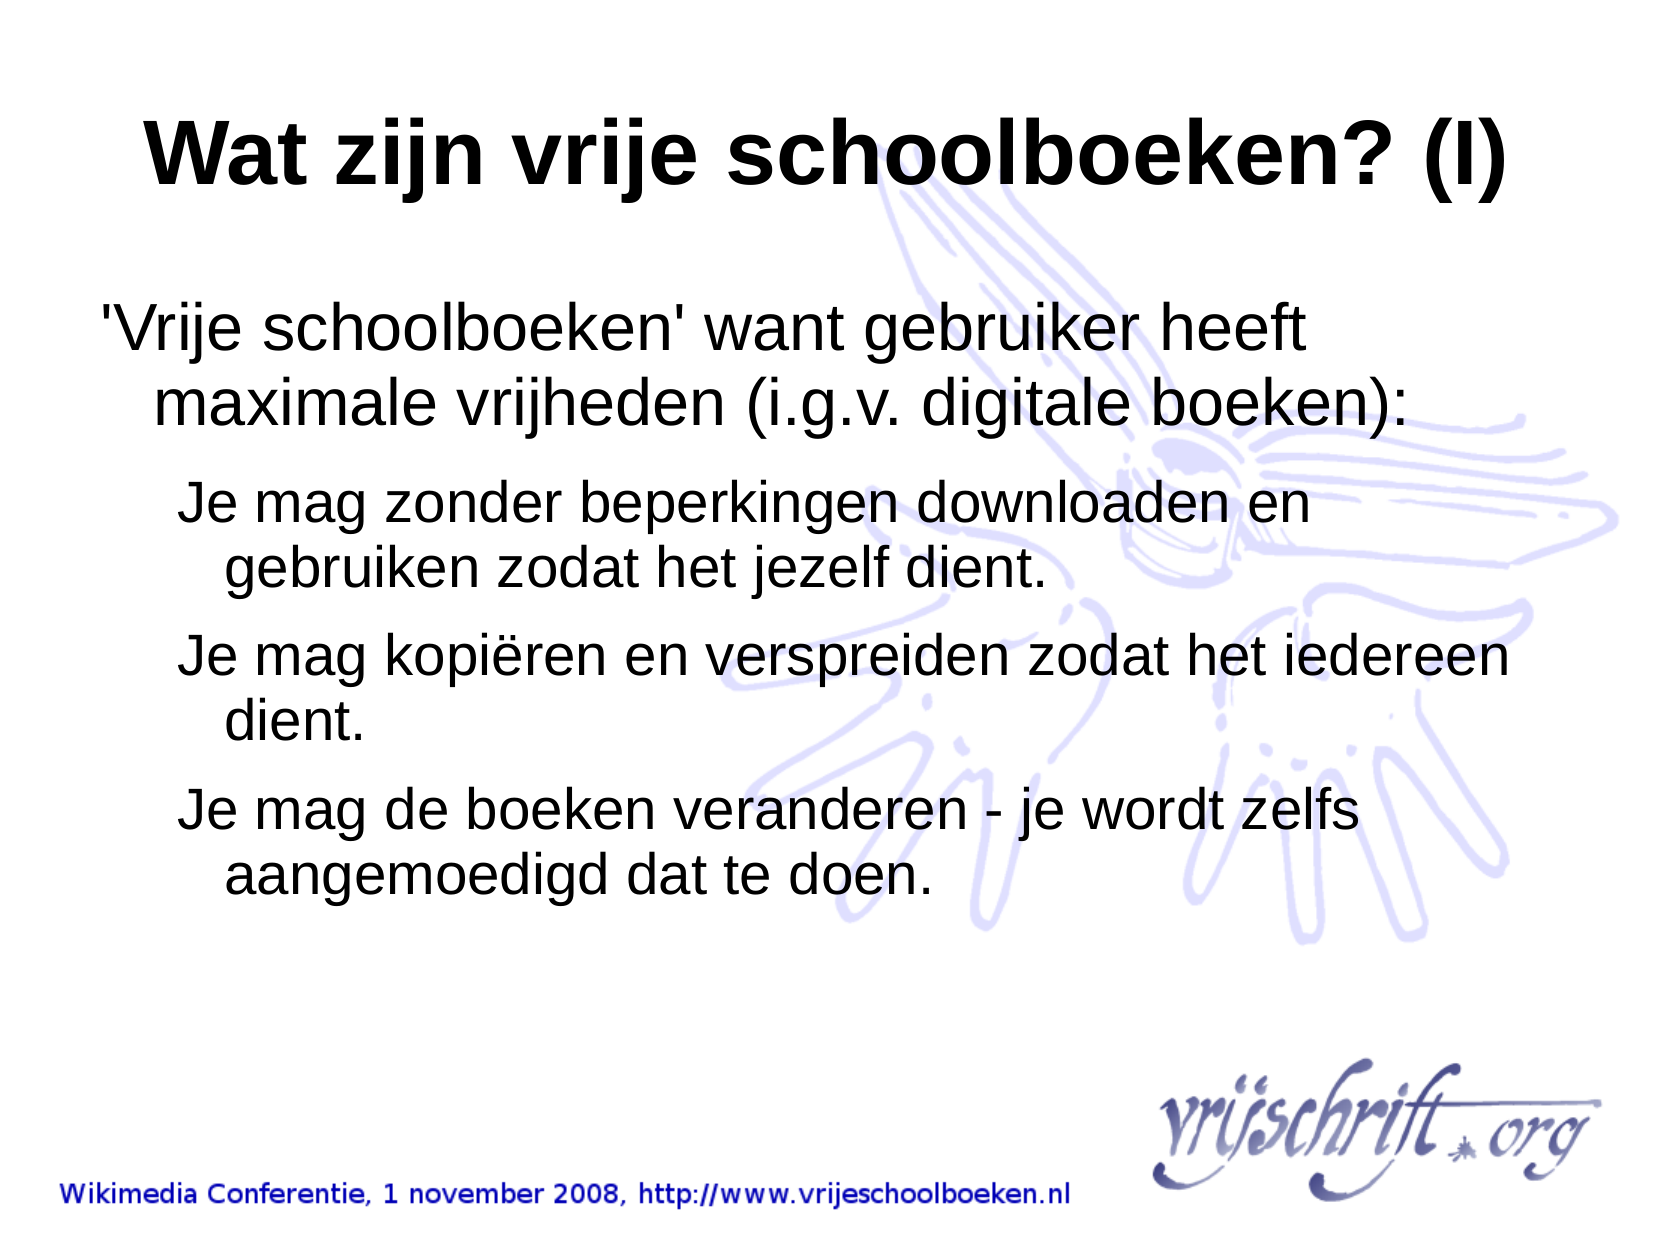

# Wat zijn vrije schoolboeken? (I)
'Vrije schoolboeken' want gebruiker heeft maximale vrijheden (i.g.v. digitale boeken):
Je mag zonder beperkingen downloaden en gebruiken zodat het jezelf dient.
Je mag kopiëren en verspreiden zodat het iedereen dient.
Je mag de boeken veranderen - je wordt zelfs aangemoedigd dat te doen.